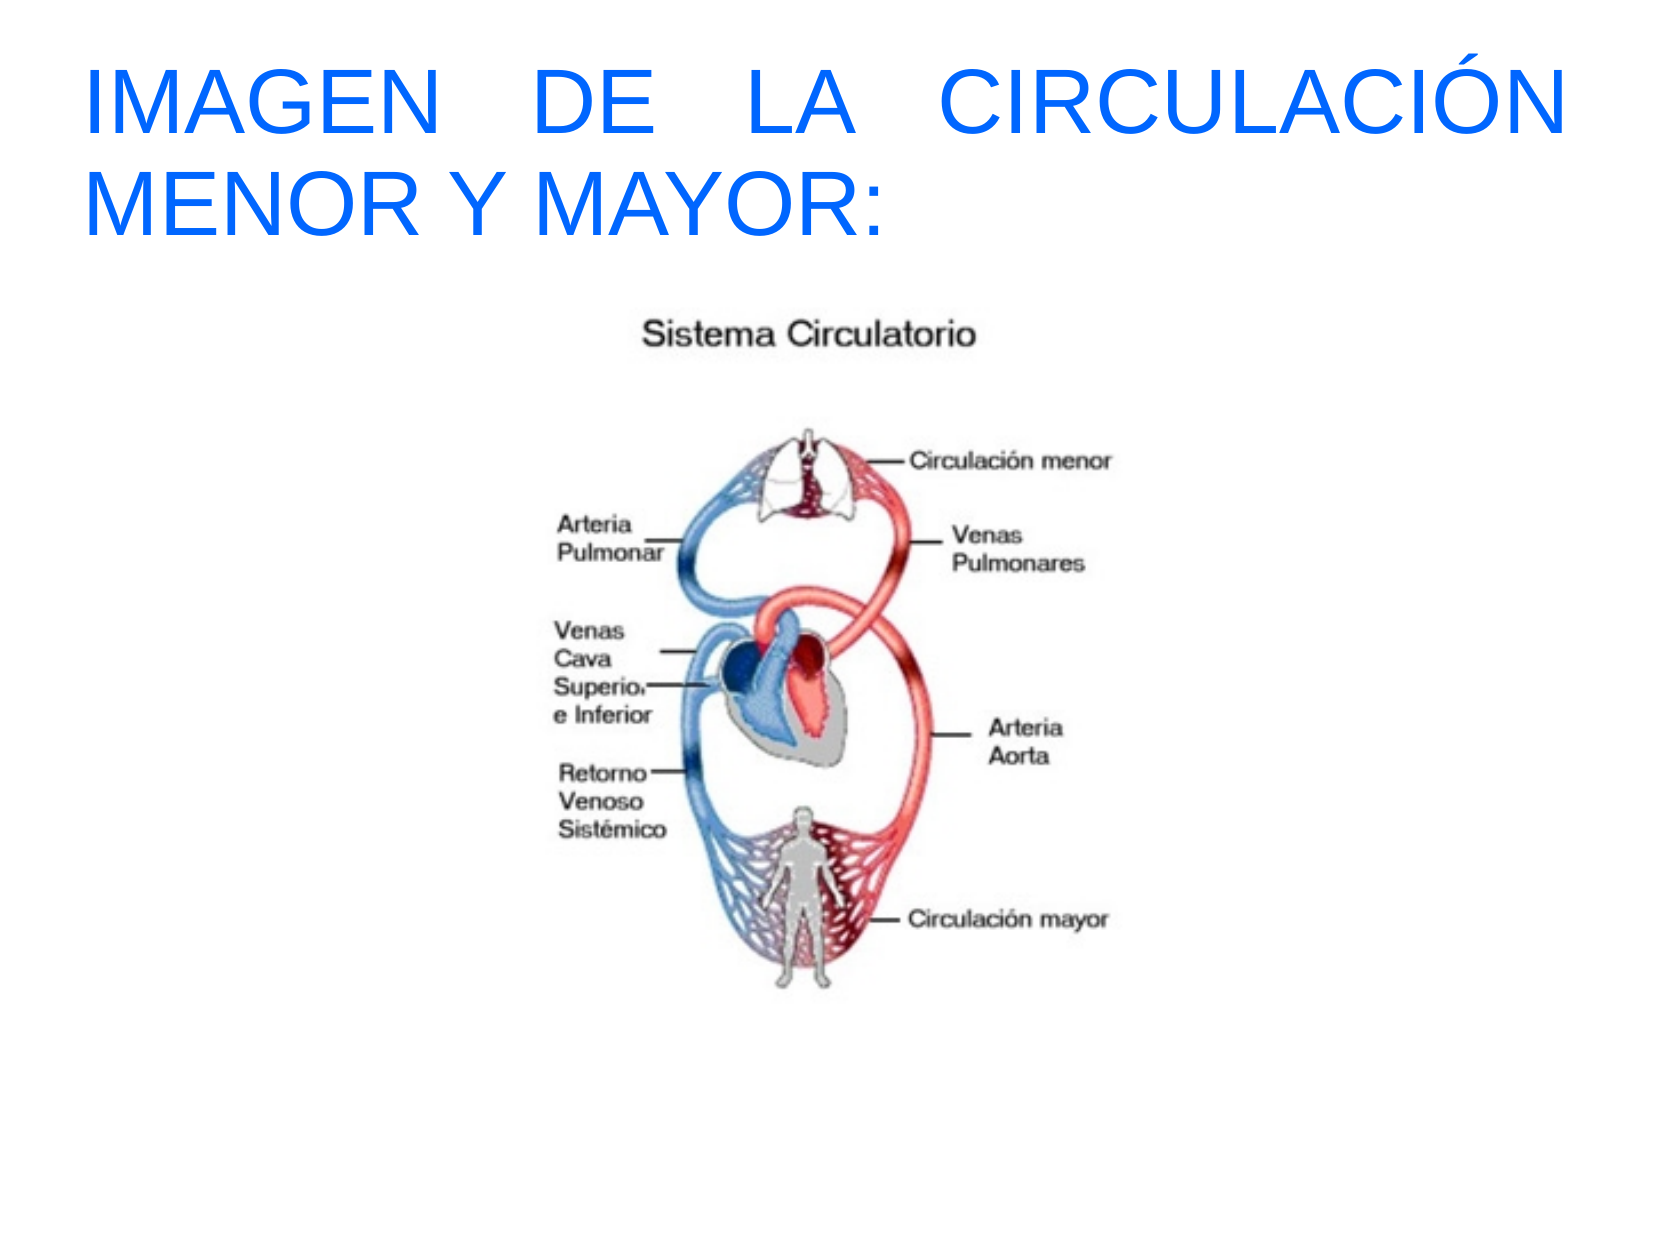

# IMAGEN DE LA CIRCULACIÓN MENOR Y MAYOR: